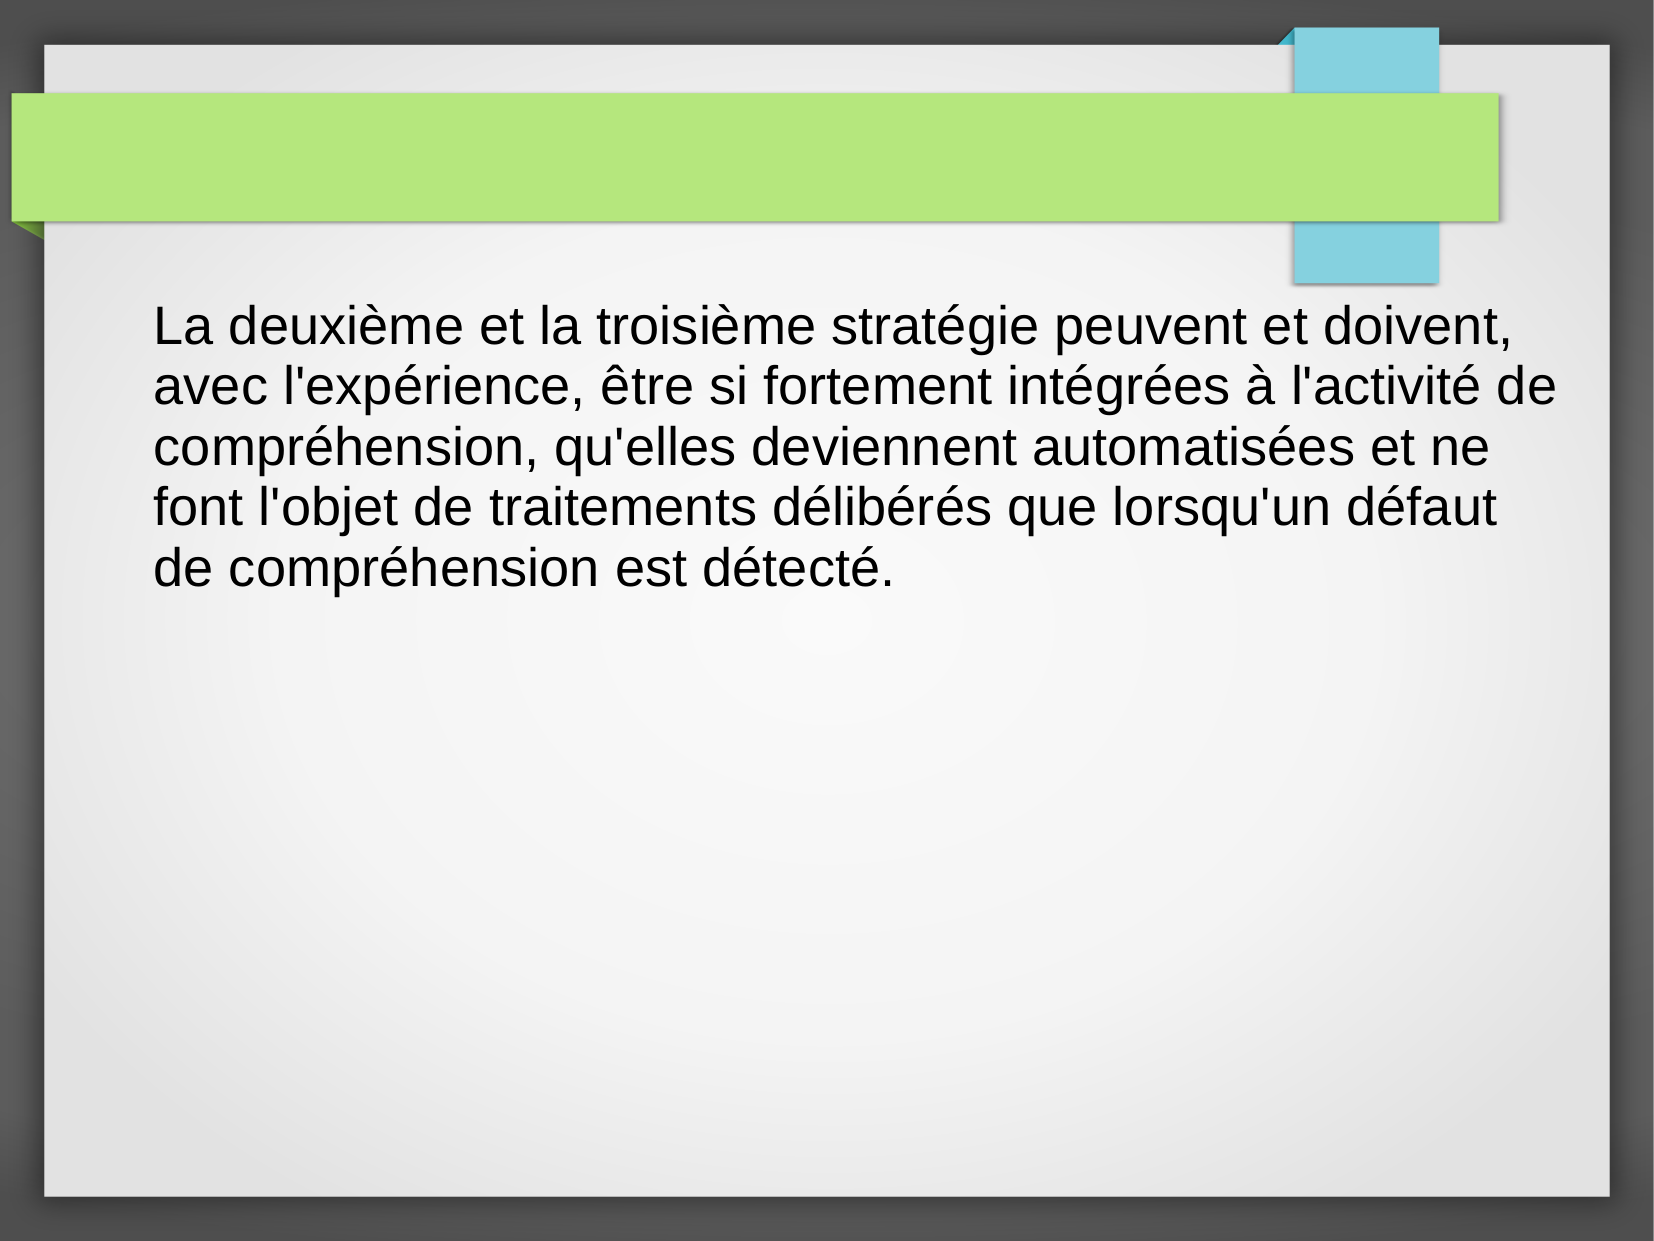

#
La deuxième et la troisième stratégie peuvent et doivent, avec l'expérience, être si fortement intégrées à l'activité de compréhension, qu'elles deviennent automatisées et ne font l'objet de traitements délibérés que lorsqu'un défaut de compréhension est détecté.